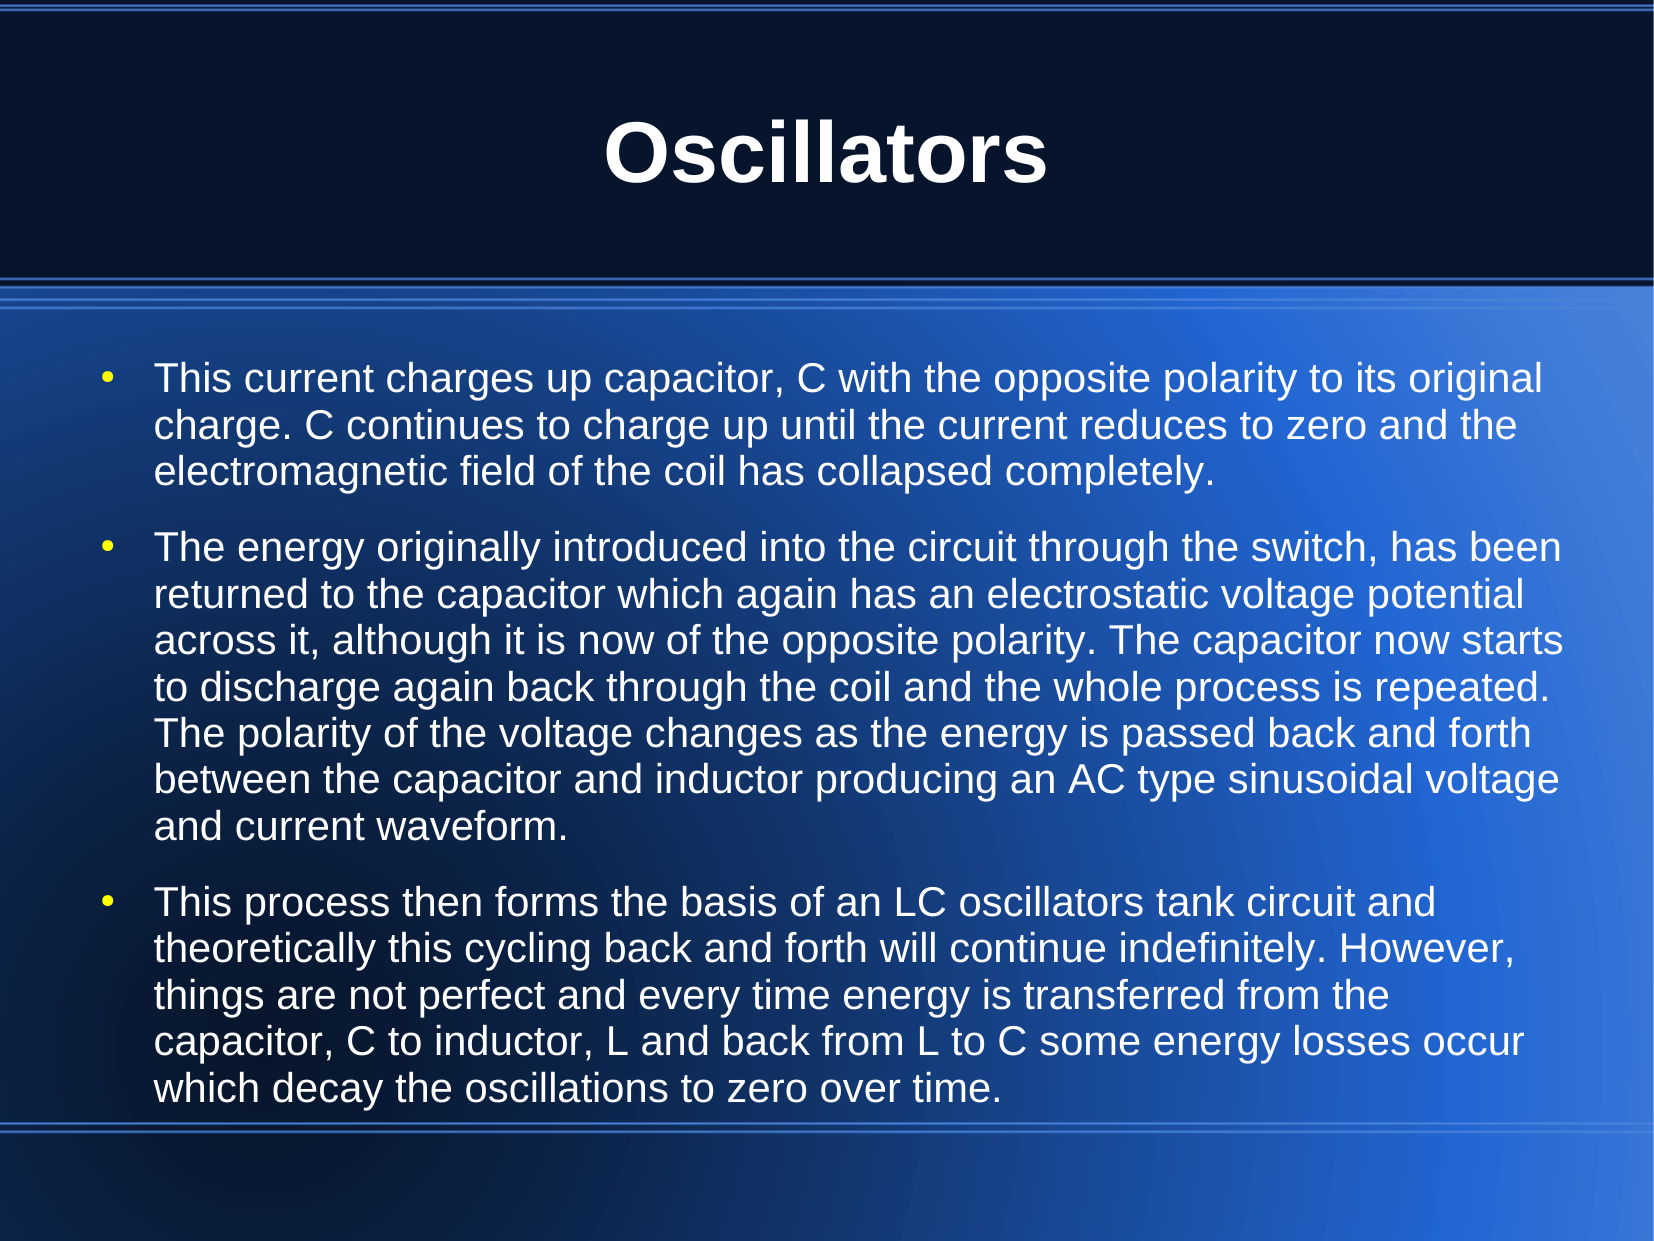

# Oscillators
This current charges up capacitor, C with the opposite polarity to its original charge. C continues to charge up until the current reduces to zero and the electromagnetic field of the coil has collapsed completely.
The energy originally introduced into the circuit through the switch, has been returned to the capacitor which again has an electrostatic voltage potential across it, although it is now of the opposite polarity. The capacitor now starts to discharge again back through the coil and the whole process is repeated. The polarity of the voltage changes as the energy is passed back and forth between the capacitor and inductor producing an AC type sinusoidal voltage and current waveform.
This process then forms the basis of an LC oscillators tank circuit and theoretically this cycling back and forth will continue indefinitely. However, things are not perfect and every time energy is transferred from the capacitor, C to inductor, L and back from L to C some energy losses occur which decay the oscillations to zero over time.